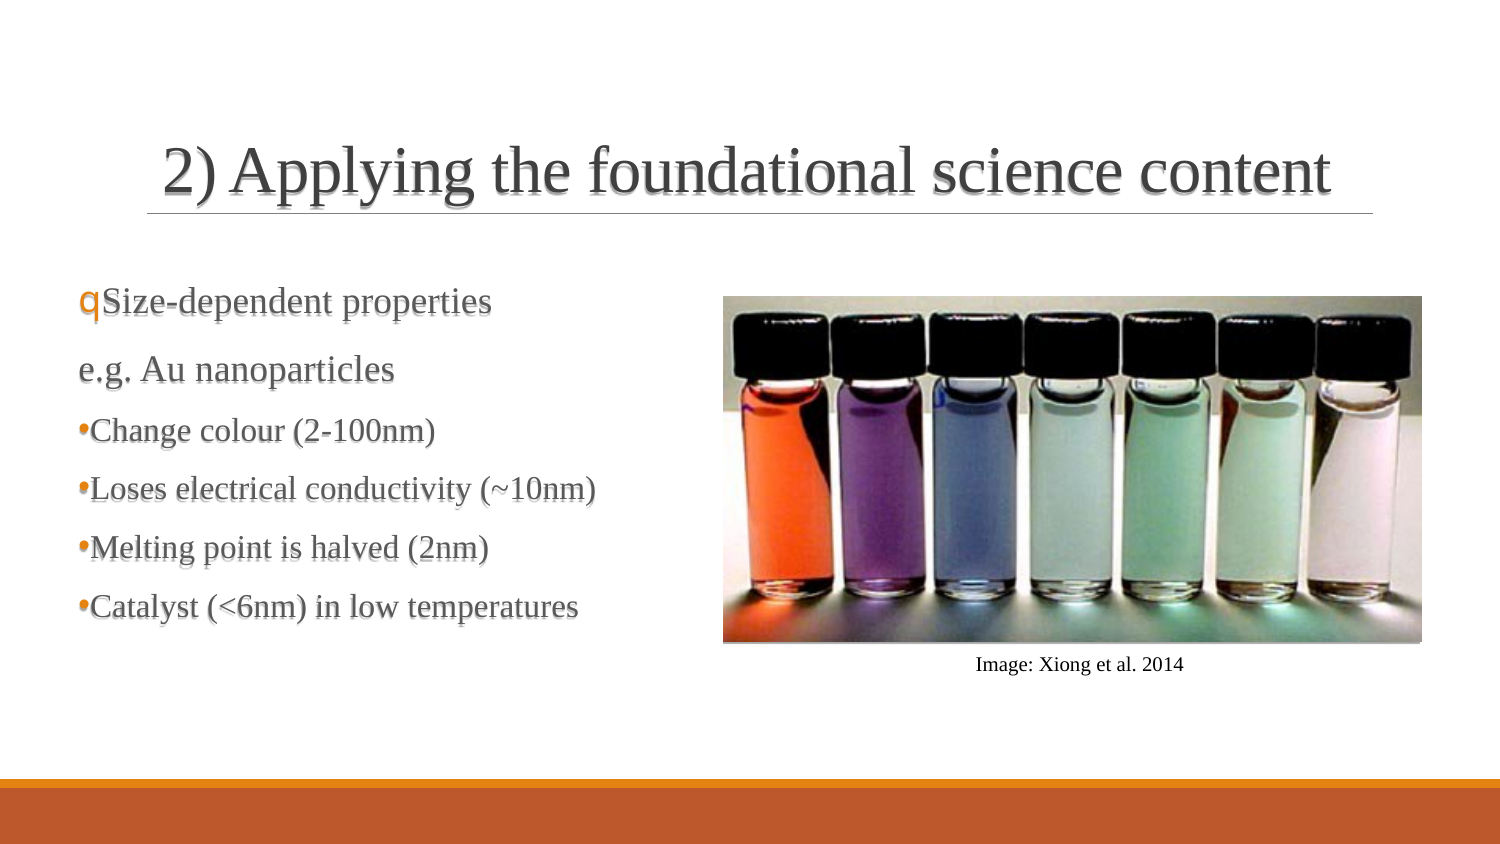

# 2) Applying the foundational science content
Size-dependent properties
e.g. Au nanoparticles
Change colour (2-100nm)
Loses electrical conductivity (~10nm)
Melting point is halved (2nm)
Catalyst (<6nm) in low temperatures
Image: Xiong et al. 2014